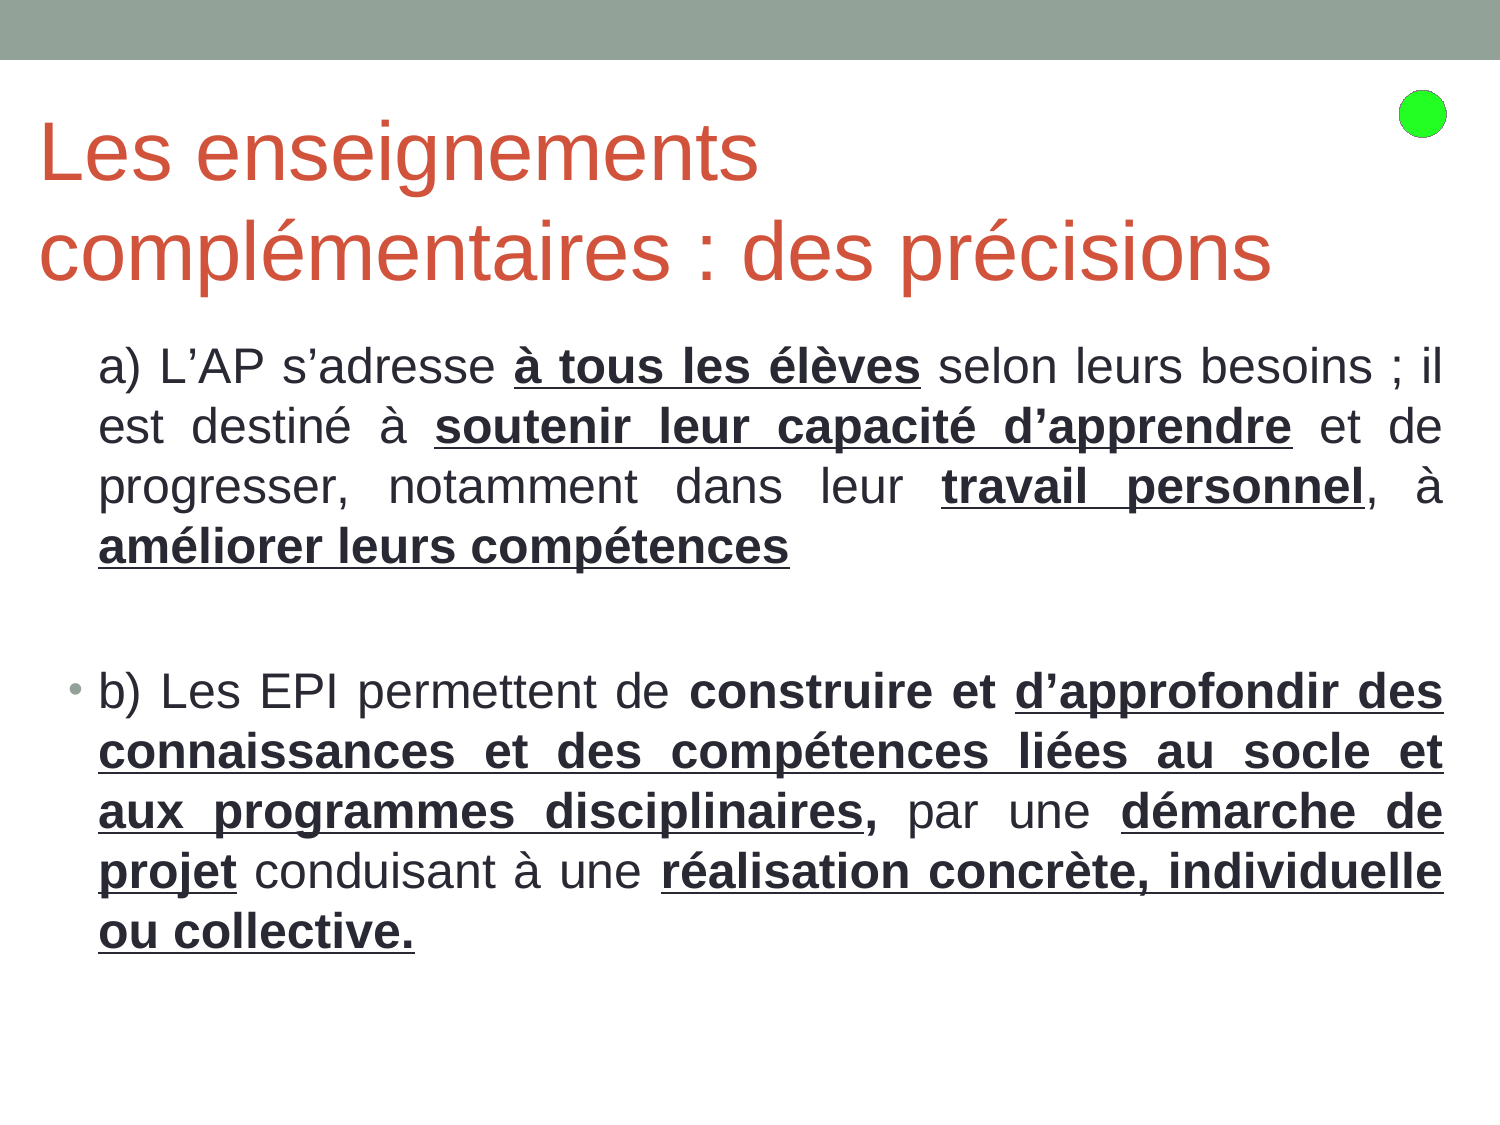

Les enseignements complémentaires : des précisions
# a) L’AP s’adresse à tous les élèves selon leurs besoins ; il est destiné à soutenir leur capacité d’apprendre et de progresser, notamment dans leur travail personnel, à améliorer leurs compétences
b) Les EPI permettent de construire et d’approfondir des connaissances et des compétences liées au socle et aux programmes disciplinaires, par une démarche de projet conduisant à une réalisation concrète, individuelle ou collective.